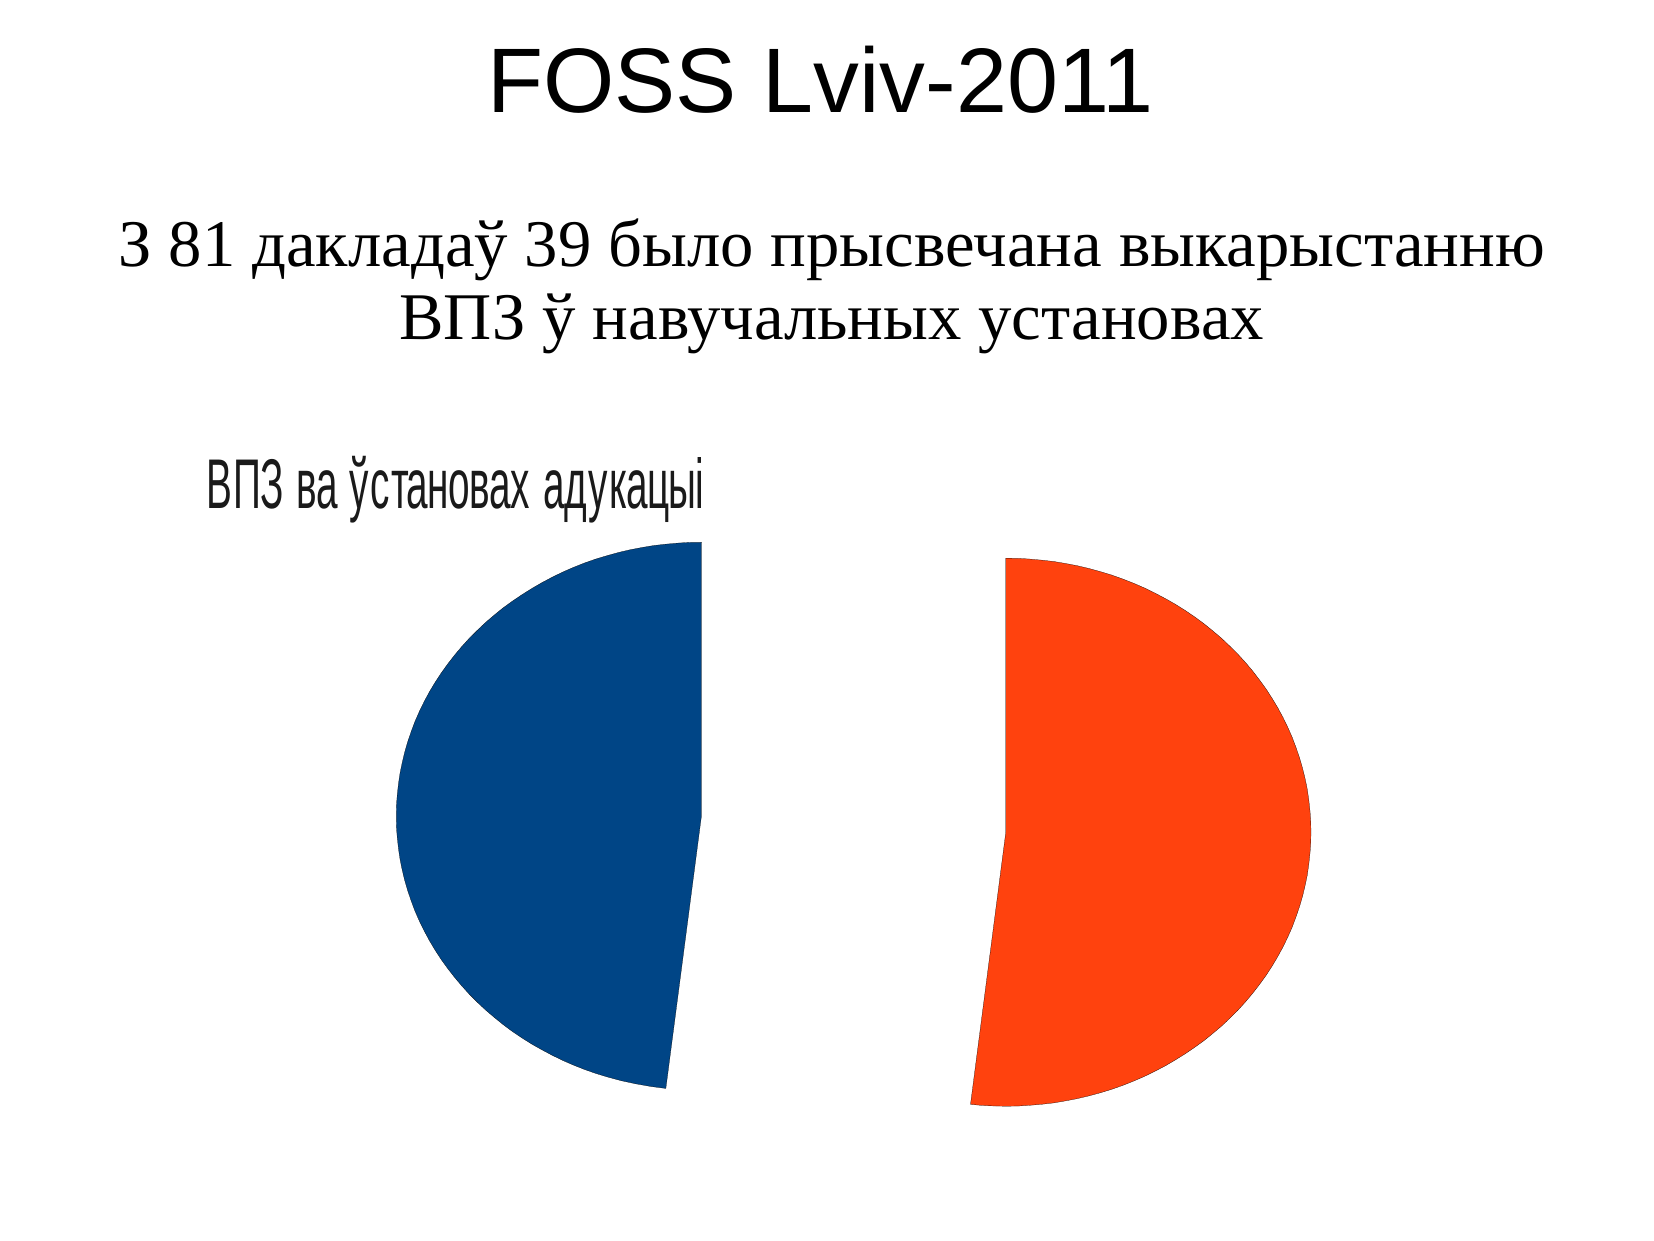

# FOSS Lviv-2011
З 81 дакладаў 39 было прысвечана выкарыстанню ВПЗ ў навучальных установах